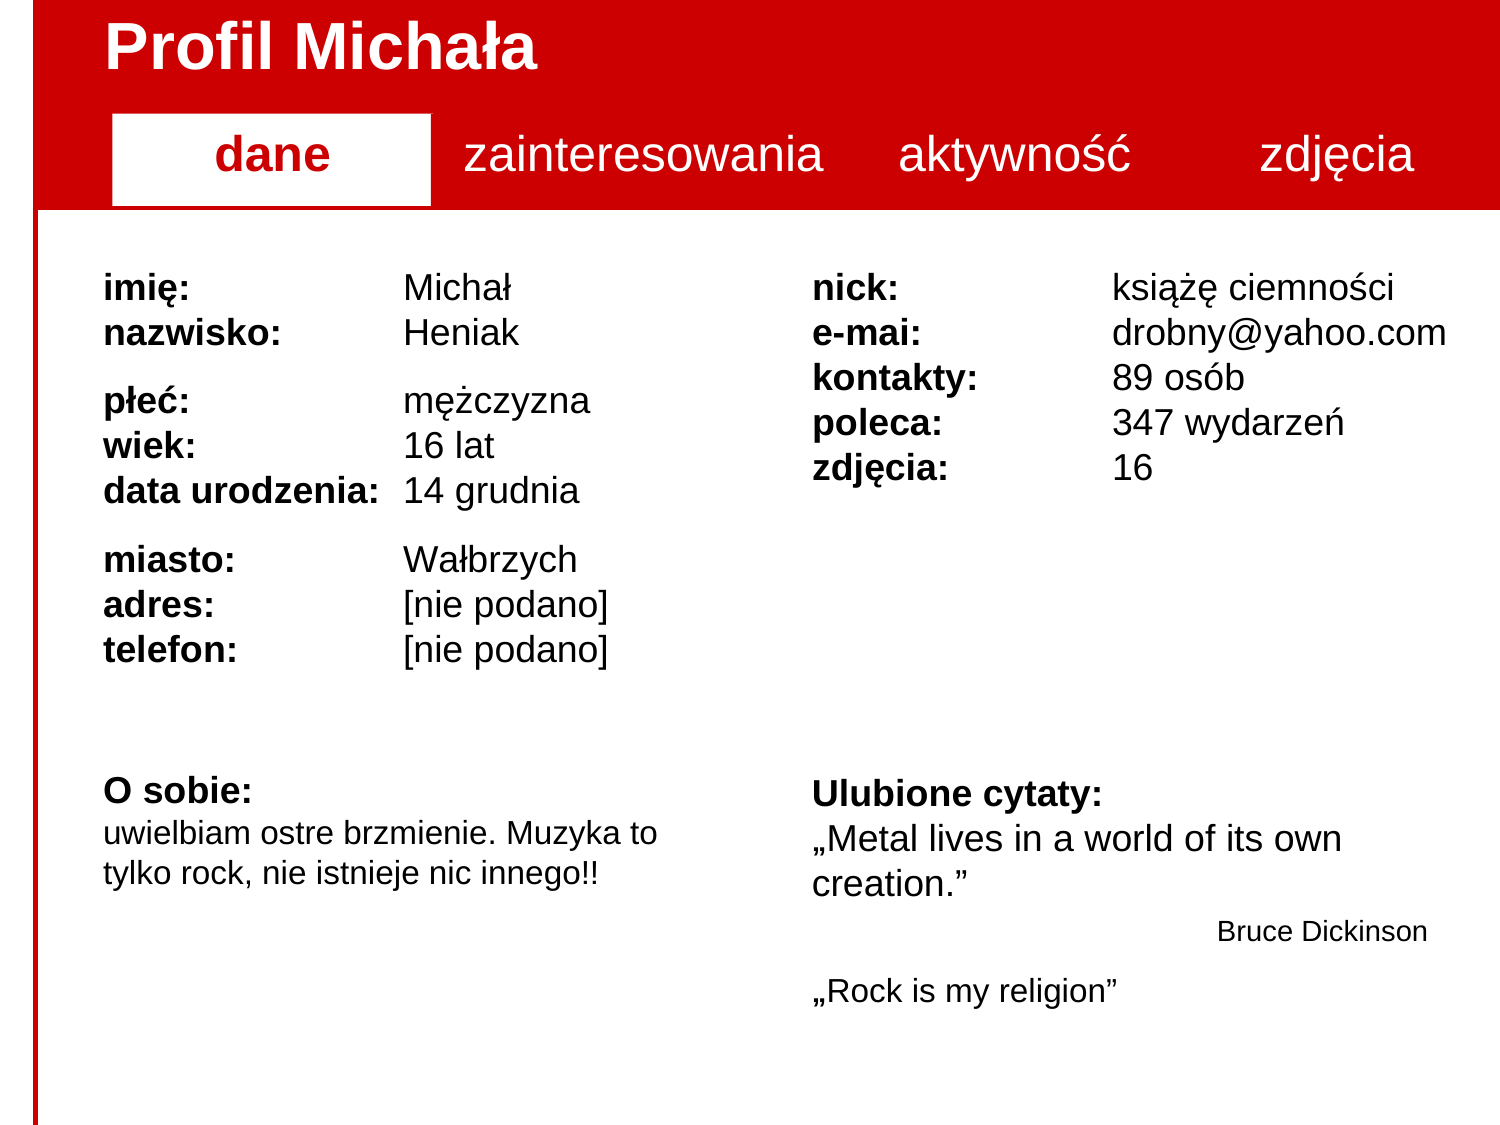

Profil Michała
	Profil Michała
dane
zdjęcia
zainteresowania
aktywność
imię:		Michał
nazwisko:	Heniak
płeć:		mężczyzna
wiek:		16 lat
data urodzenia:	14 grudnia
miasto:		Wałbrzych
adres:		[nie podano]
telefon:		[nie podano]
nick:		książę ciemności
e-mai:		drobny@yahoo.com
kontakty:	89 osób
poleca:		347 wydarzeń
zdjęcia:		16
O sobie:
uwielbiam ostre brzmienie. Muzyka to tylko rock, nie istnieje nic innego!!
Ulubione cytaty:
„Metal lives in a world of its own creation.”
	 	 Bruce Dickinson
„Rock is my religion”